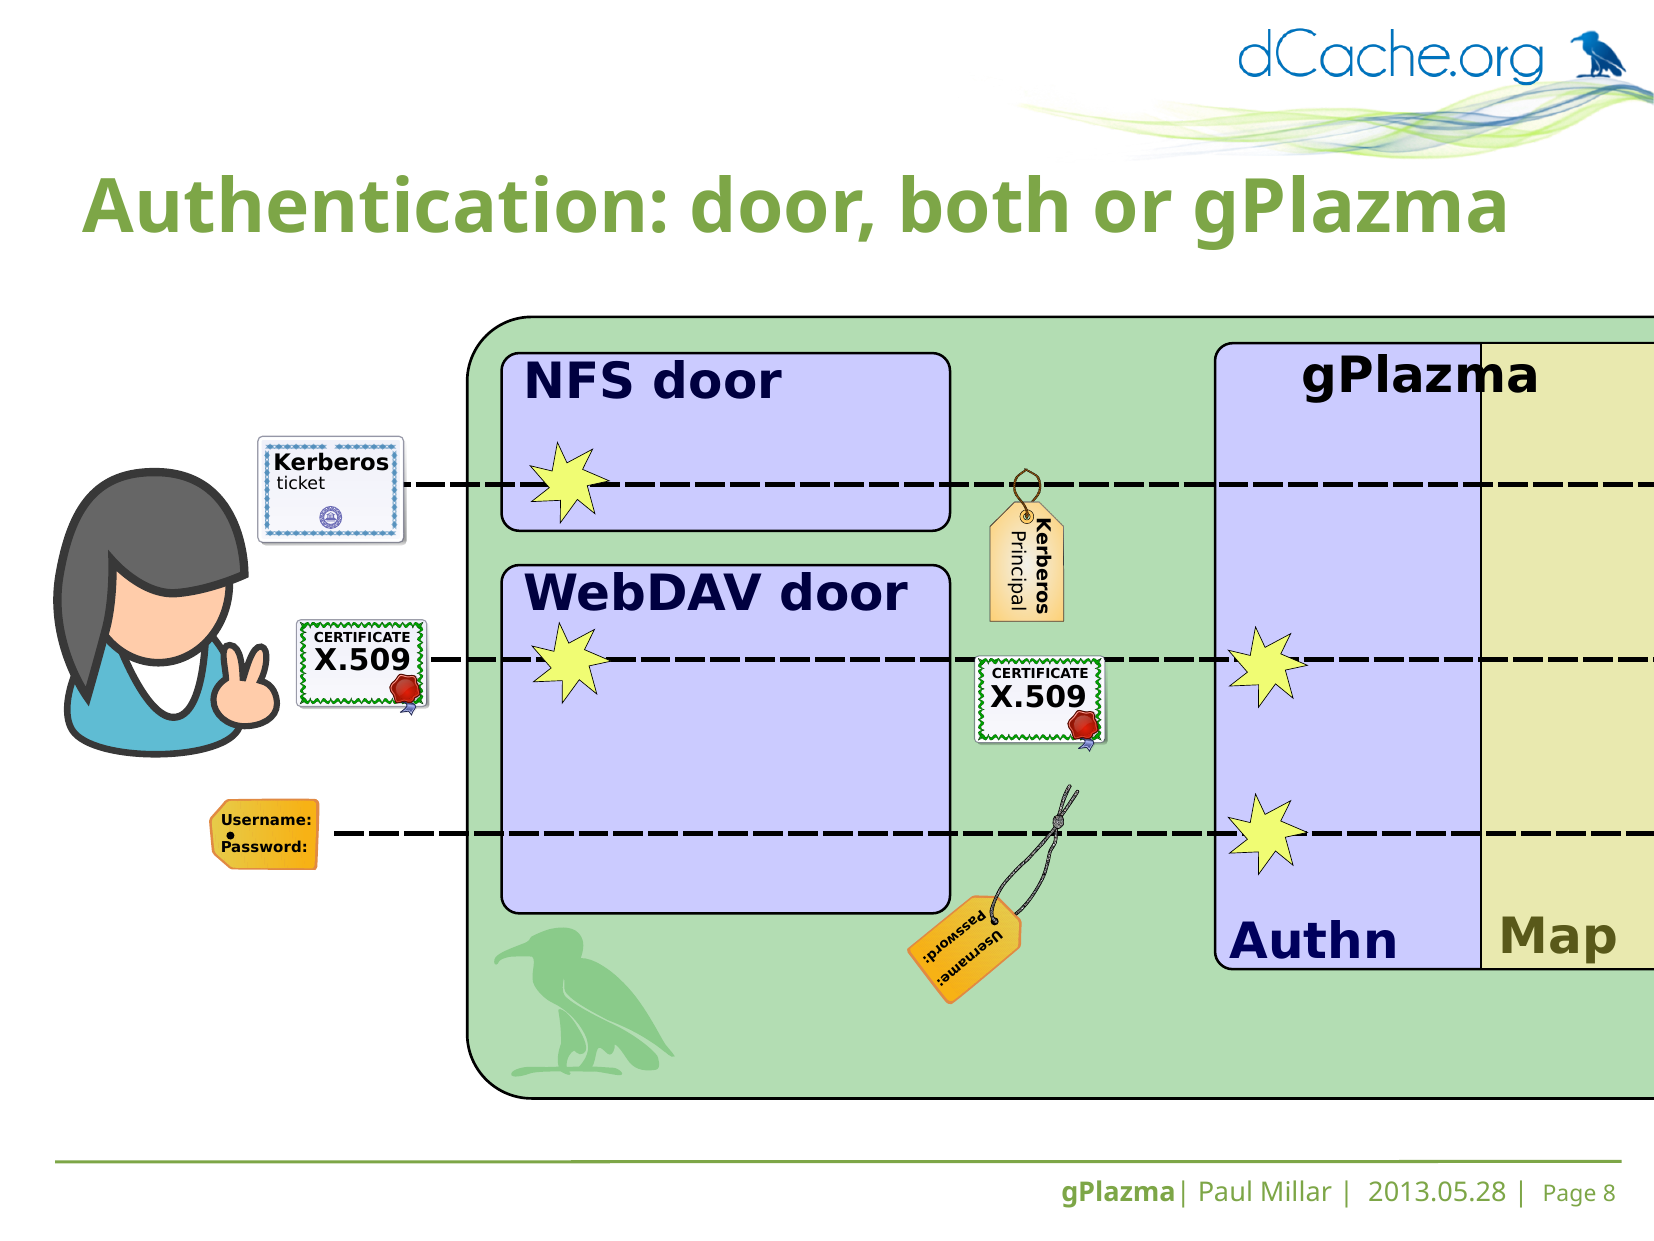

# Authentication: door, both or gPlazma
8